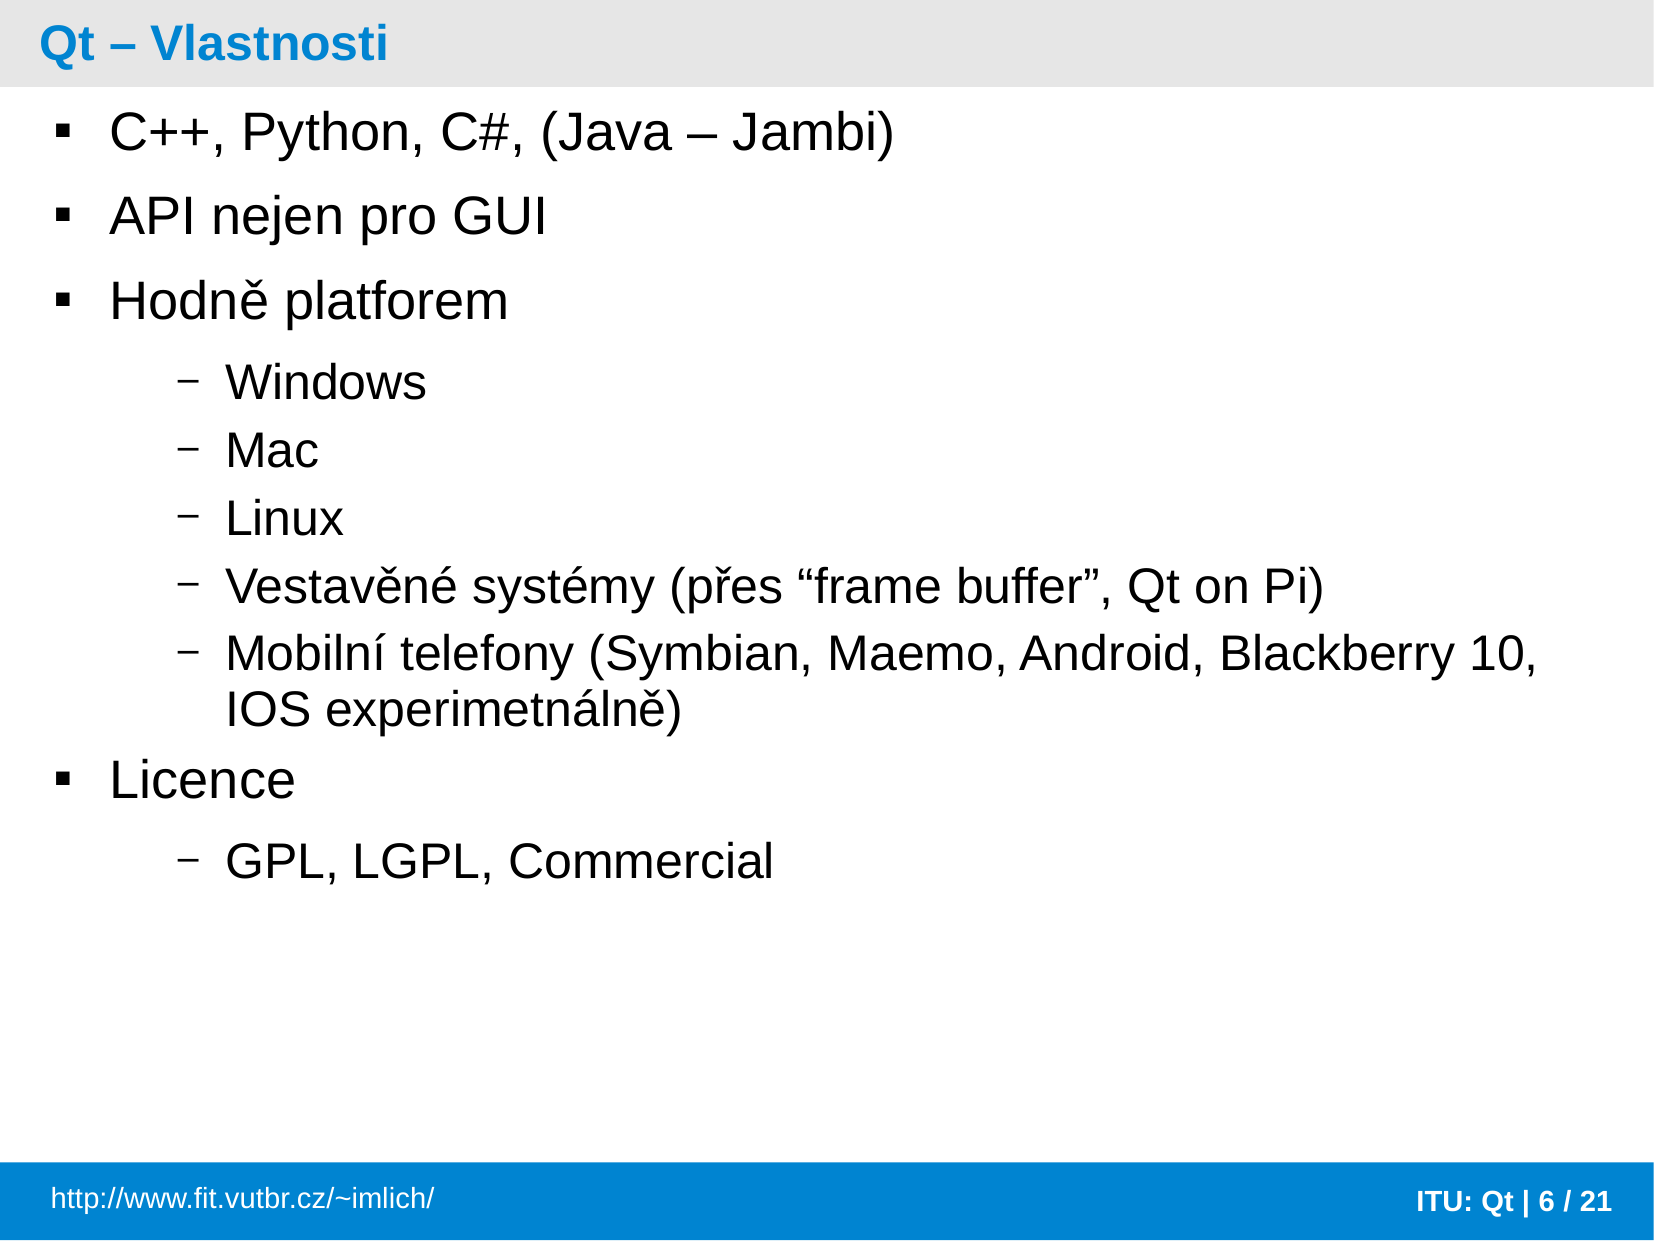

# Qt – Vlastnosti
C++, Python, C#, (Java – Jambi)
API nejen pro GUI
Hodně platforem
Windows
Mac
Linux
Vestavěné systémy (přes “frame buffer”, Qt on Pi)
Mobilní telefony (Symbian, Maemo, Android, Blackberry 10, IOS experimetnálně)
Licence
GPL, LGPL, Commercial